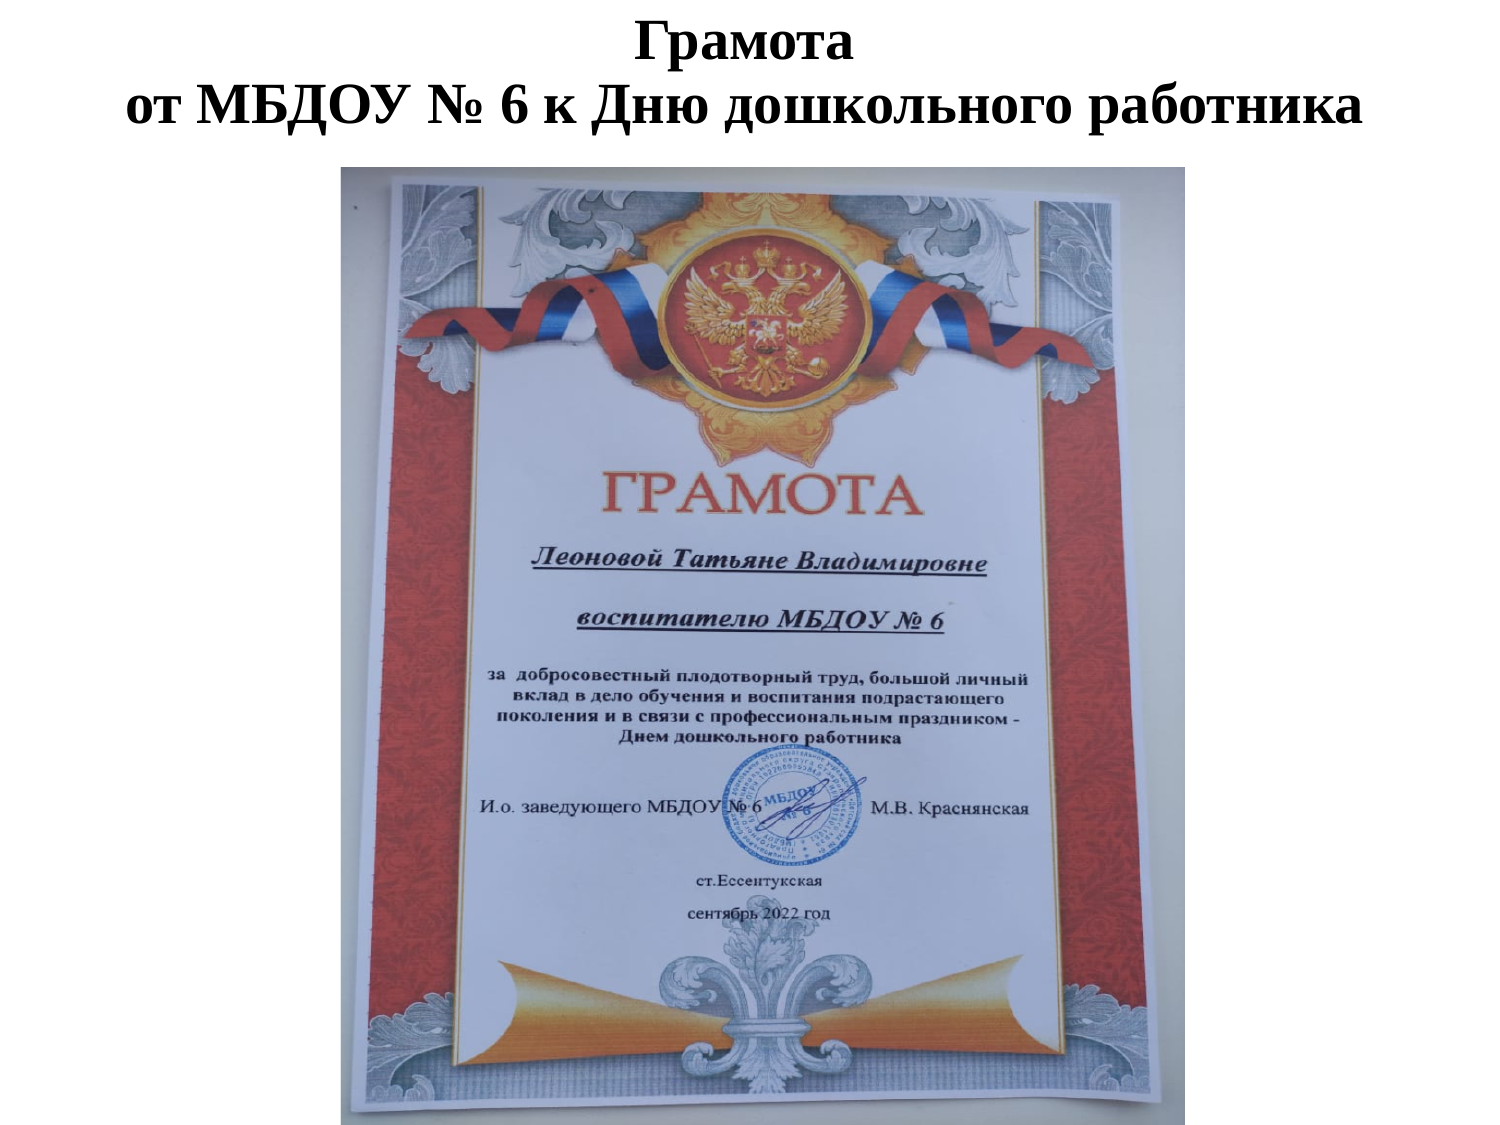

Грамота
от МБДОУ № 6 к Дню дошкольного работника